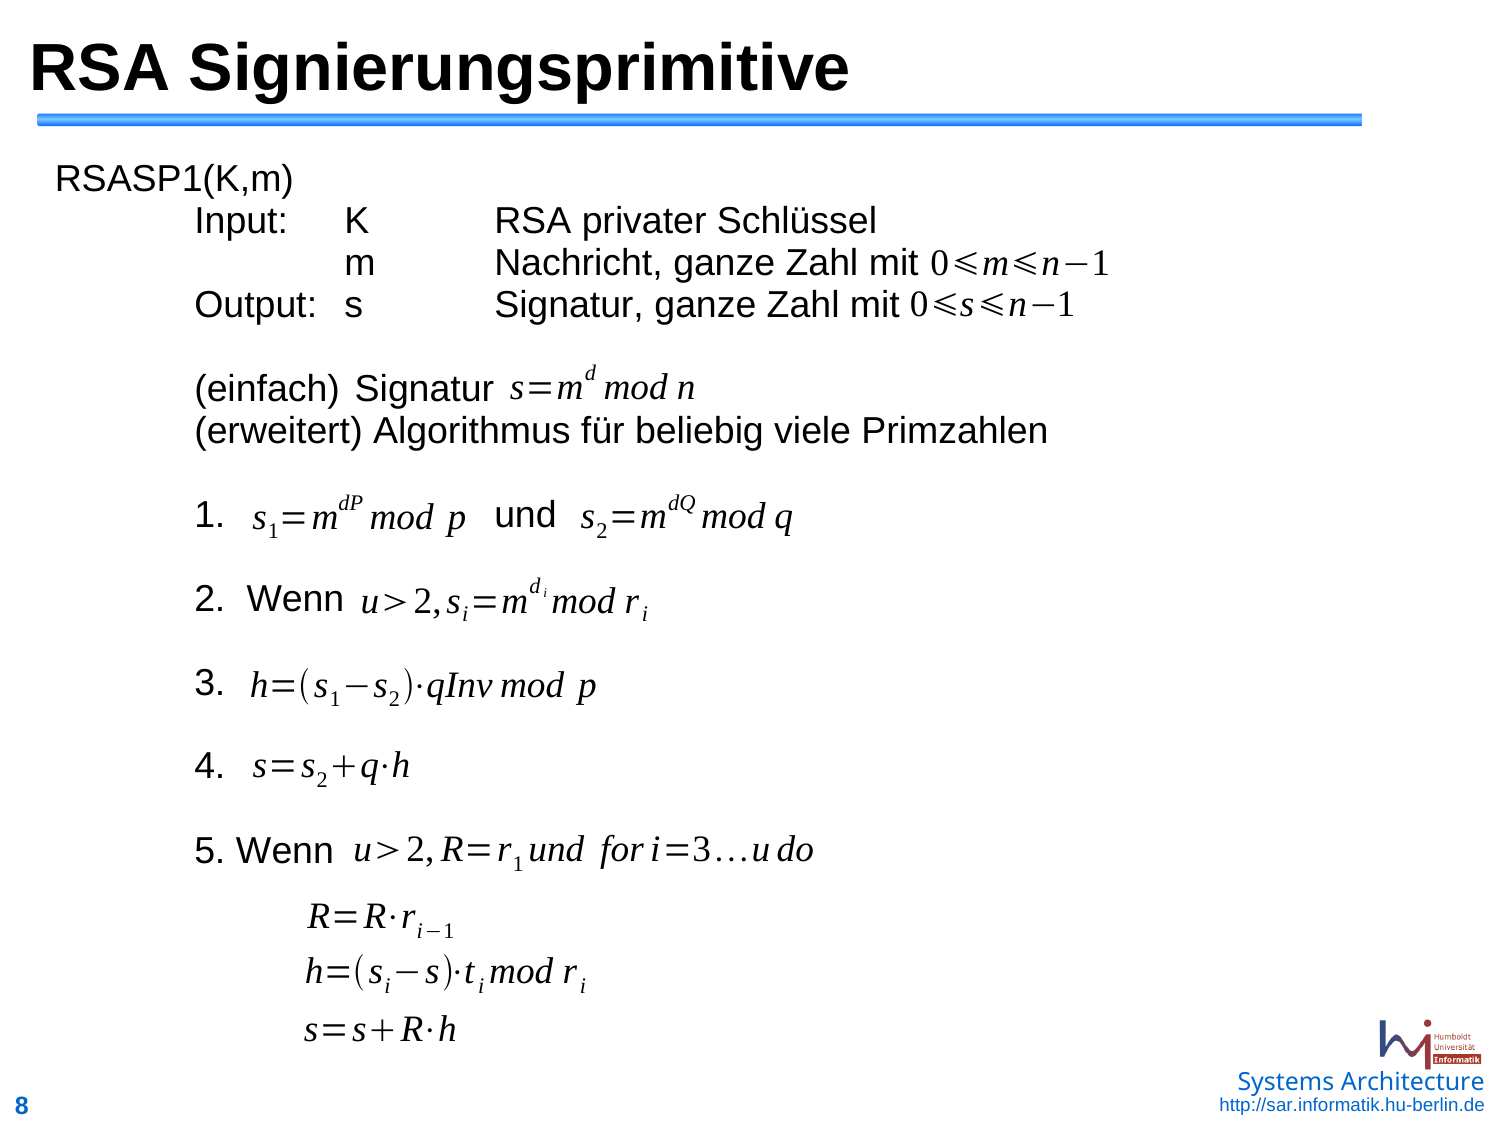

# RSA Signierungsprimitive
 RSASP1(K,m)
	Input:	K	RSA privater Schlüssel
		m	Nachricht, ganze Zahl mit
	Output:	s	Signatur, ganze Zahl mit
	(einfach)	 Signatur
	(erweitert) Algorithmus für beliebig viele Primzahlen
	1. 		und
	2. Wenn
	3.
	4.
	5. Wenn